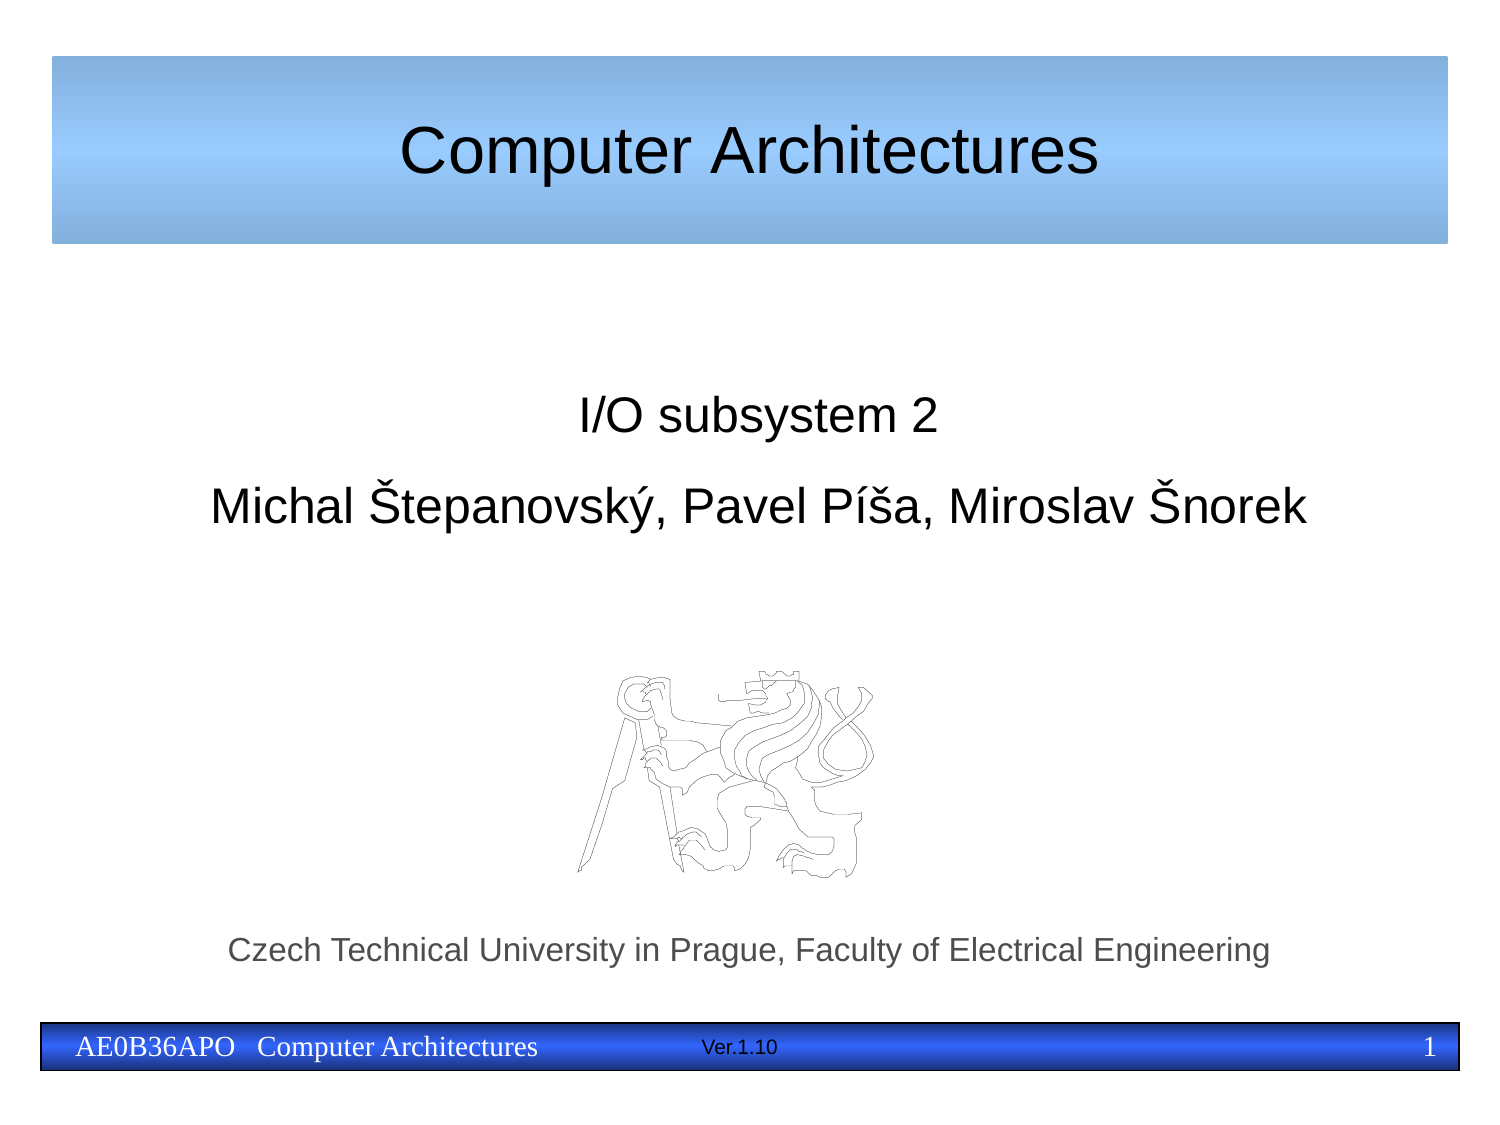

# Computer Architectures
I/O subsystem 2
Michal Štepanovský, Pavel Píša, Miroslav Šnorek
Czech Technical University in Prague, Faculty of Electrical Engineering
AE0B36APO Computer Architectures
1
Ver.1.10